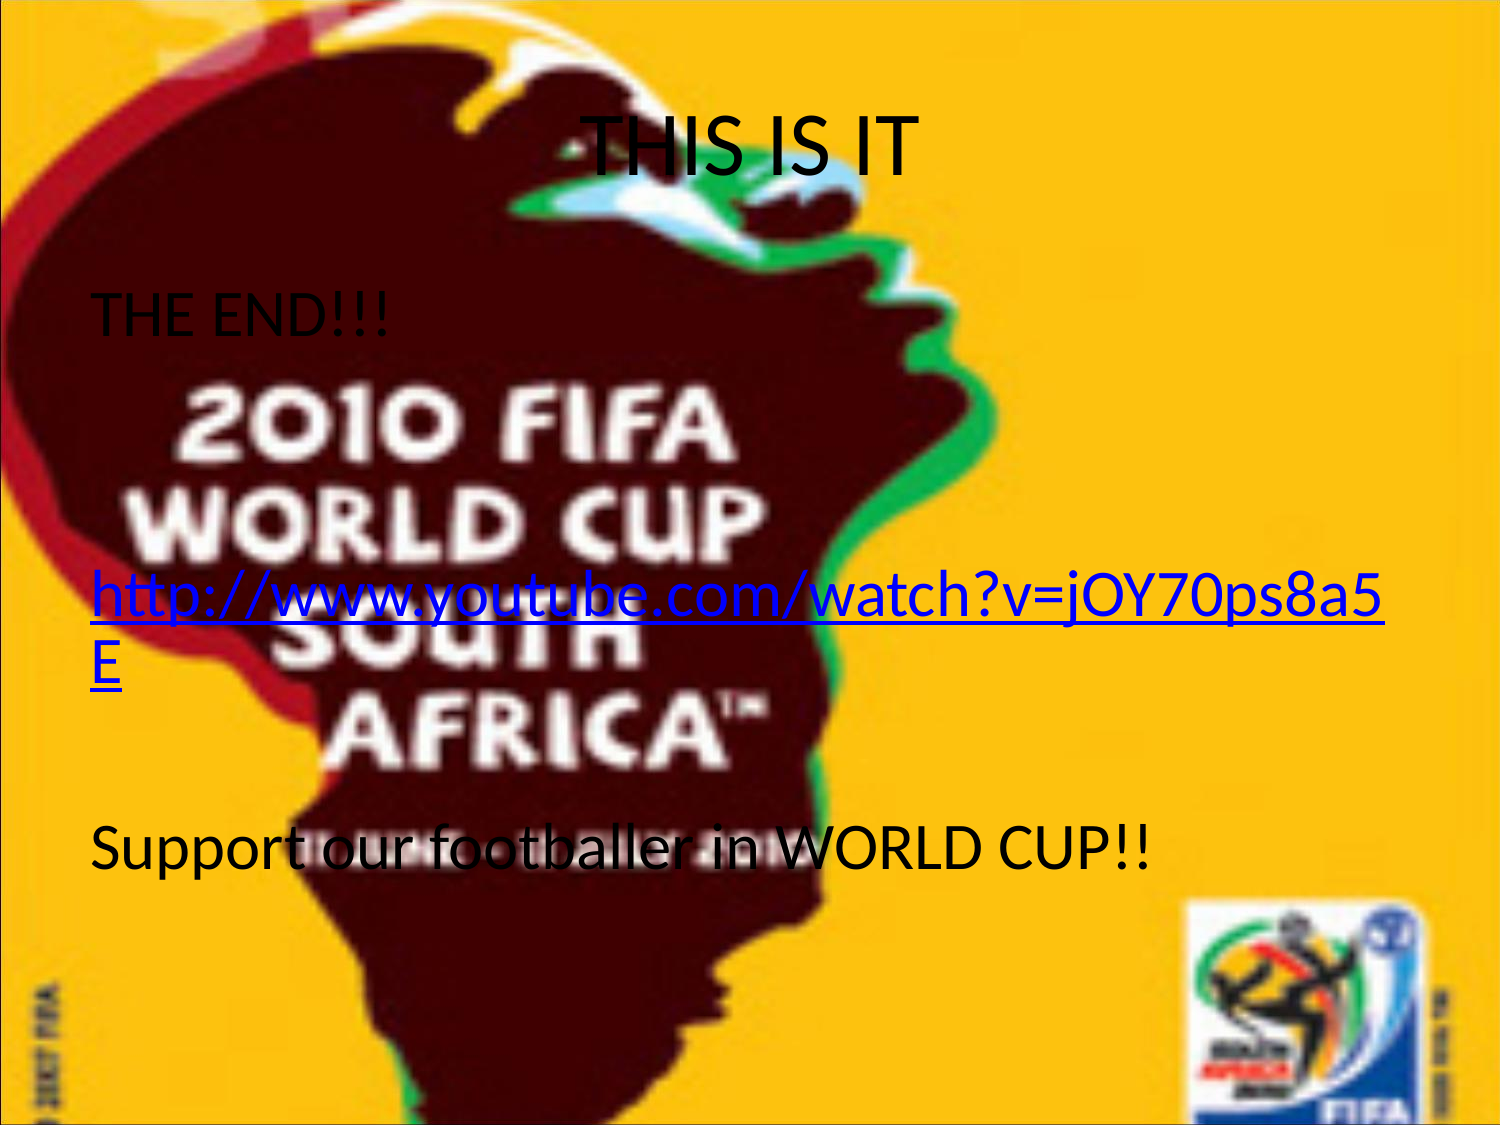

# THIS IS IT
THE END!!!
http://www.youtube.com/watch?v=jOY70ps8a5E
Support our footballer in WORLD CUP!!